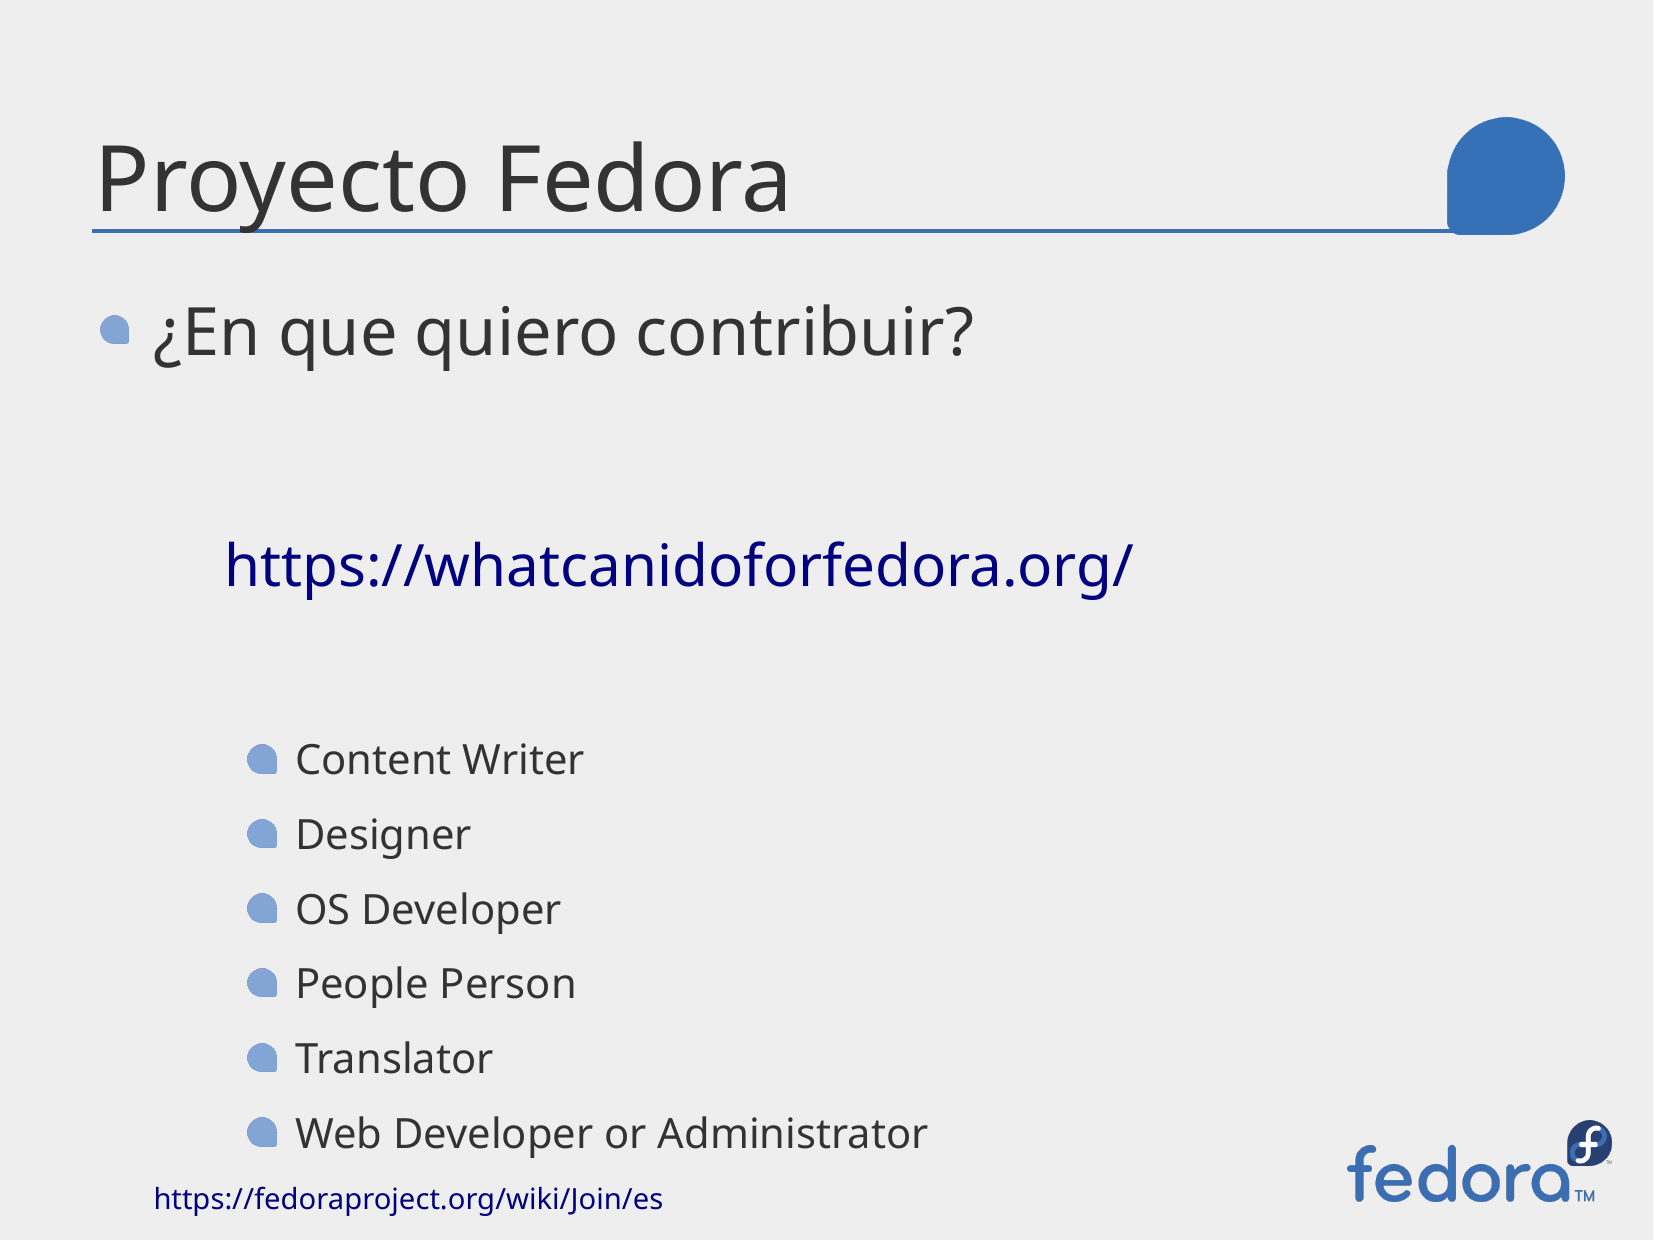

Proyecto Fedora
# ¿En que quiero contribuir?
https://whatcanidoforfedora.org/
Content Writer
Designer
OS Developer
People Person
Translator
Web Developer or Administrator
https://fedoraproject.org/wiki/Join/es